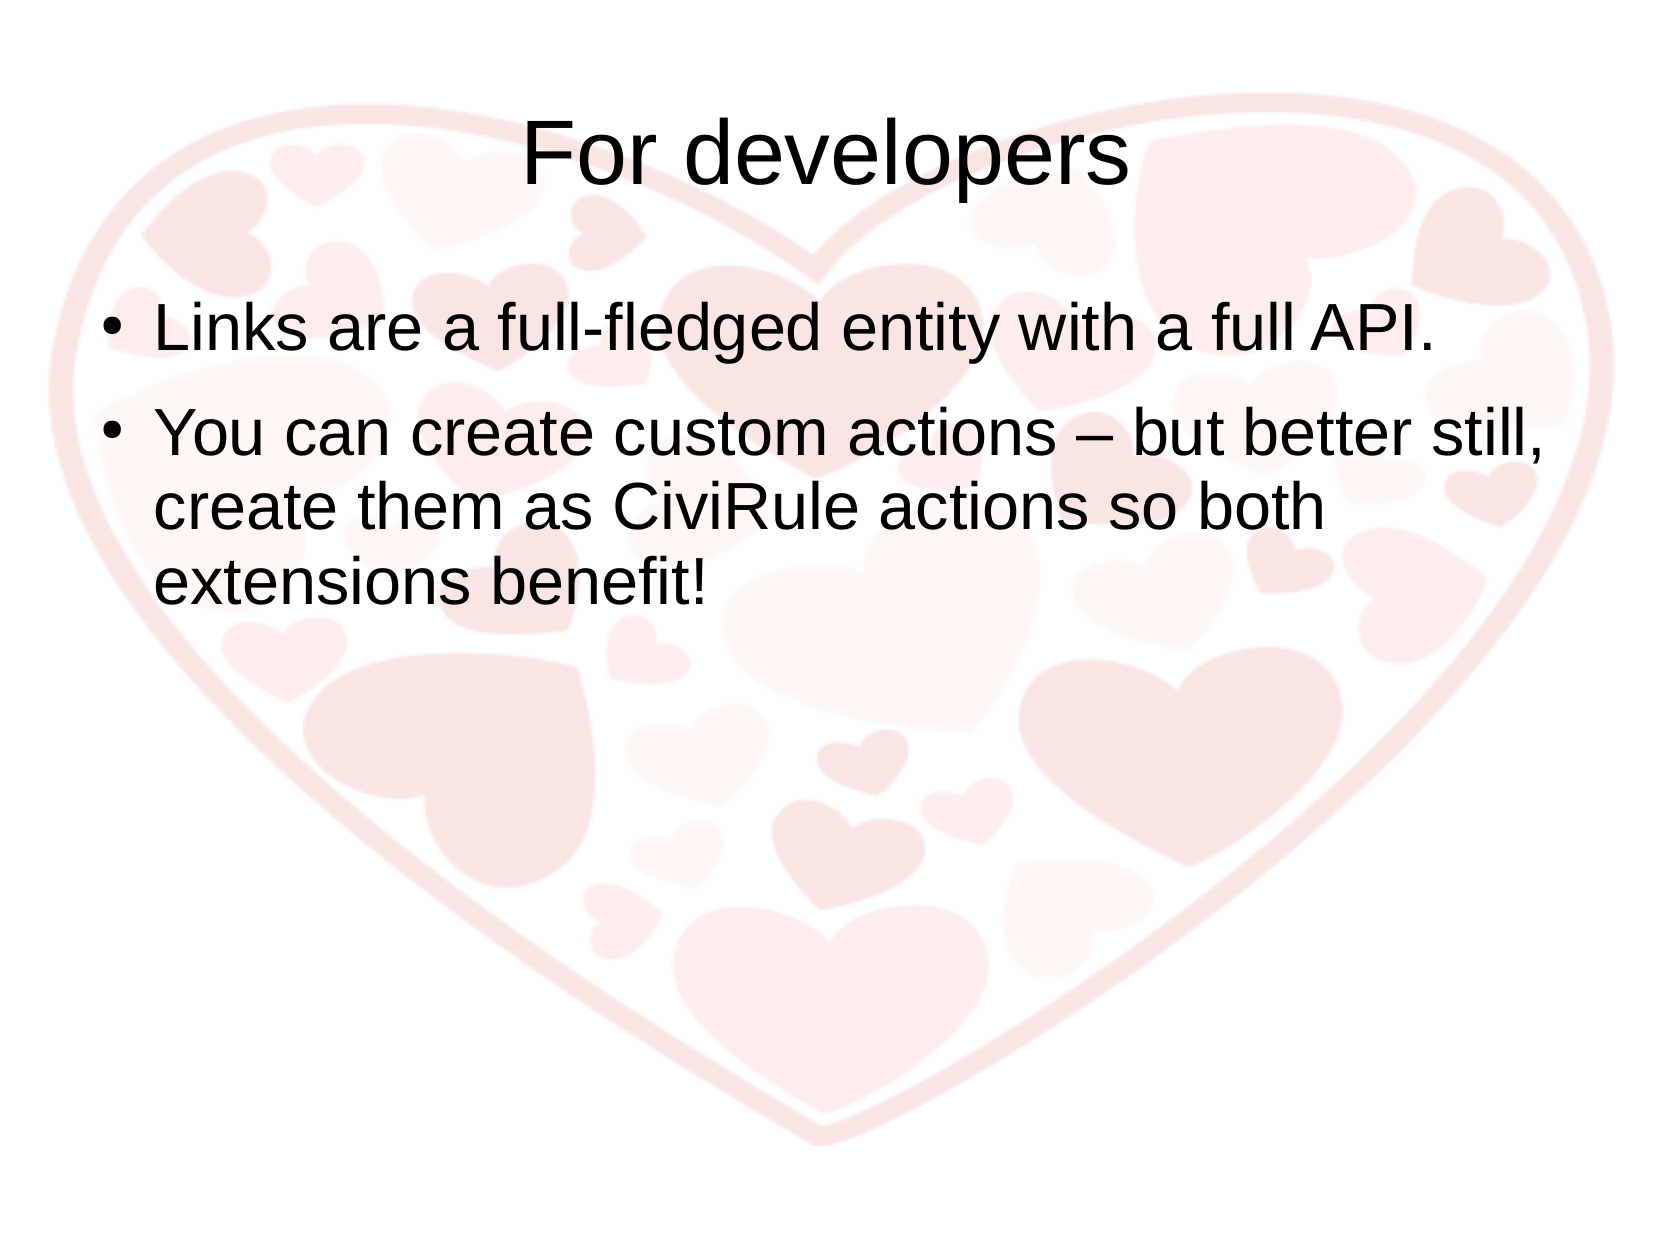

# For developers
Links are a full-fledged entity with a full API.
You can create custom actions – but better still, create them as CiviRule actions so both extensions benefit!